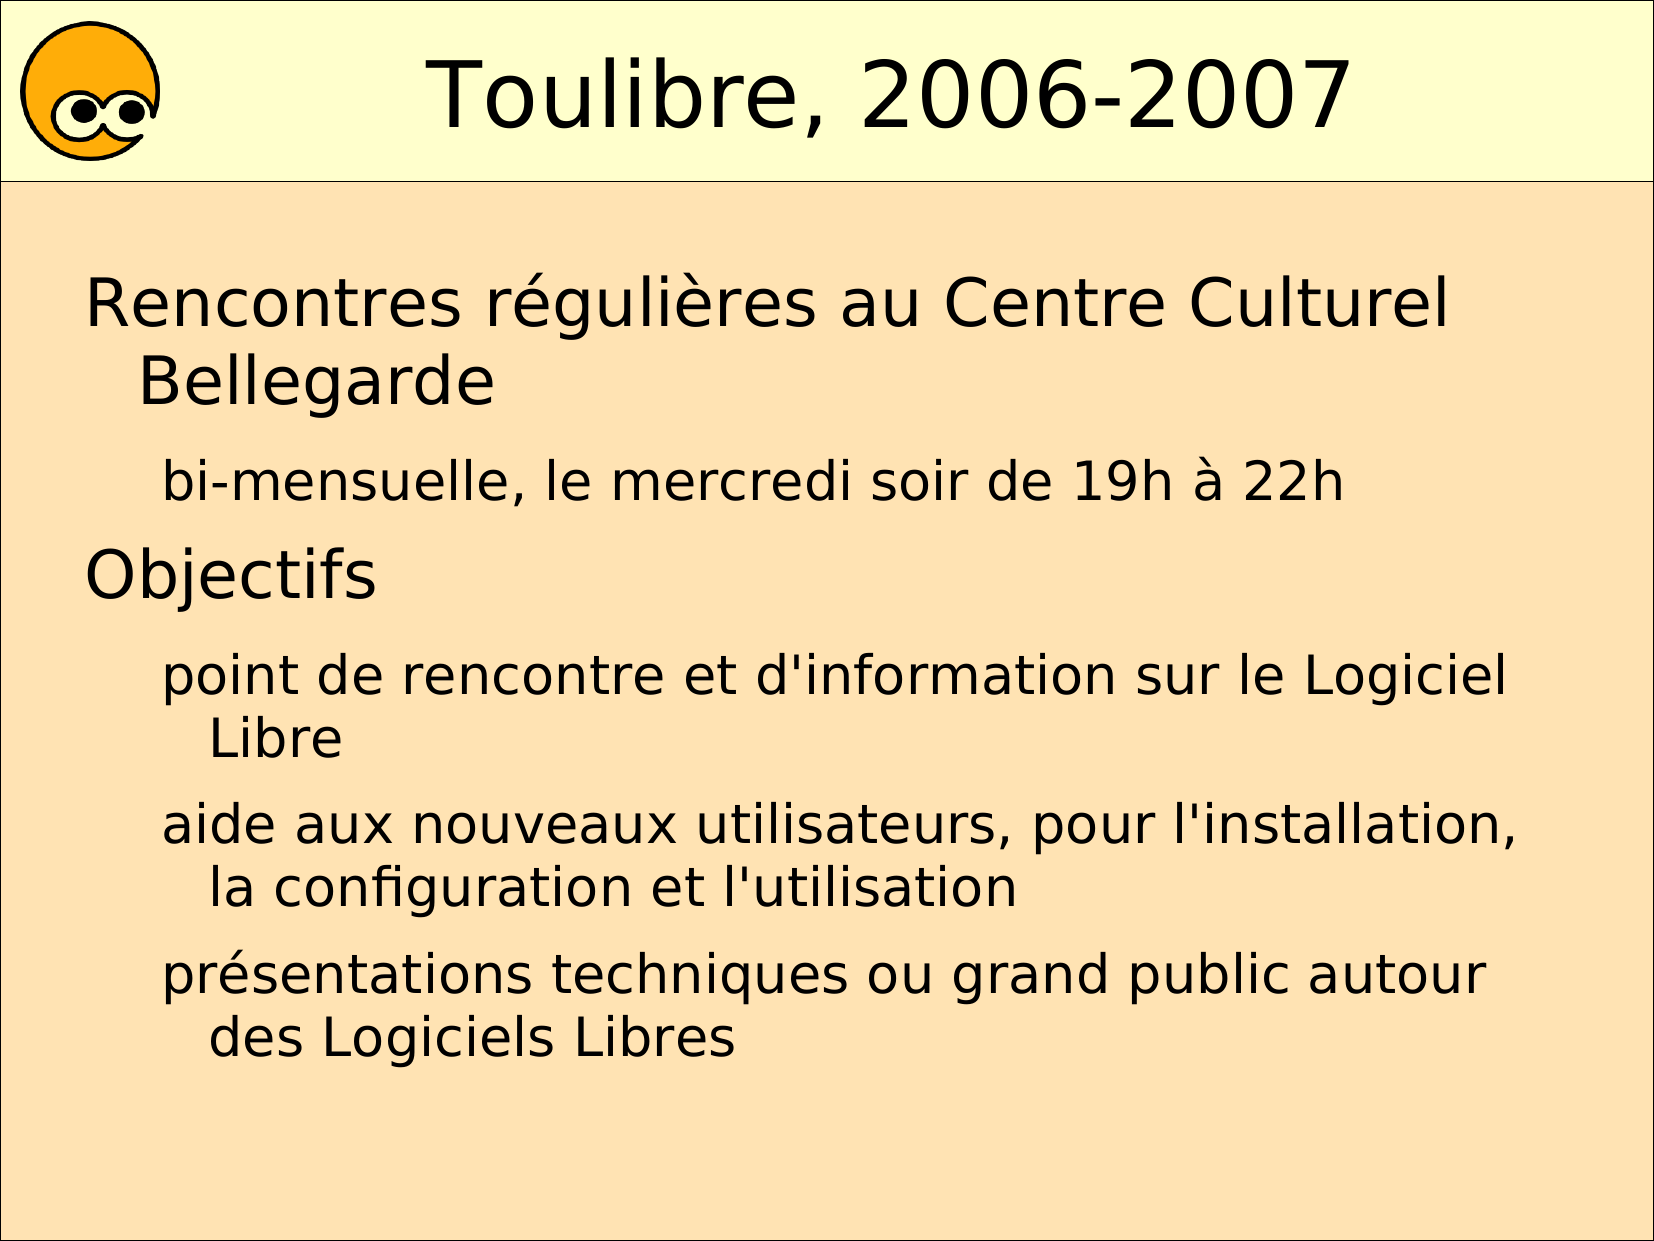

# Toulibre, 2006-2007
Rencontres régulières au Centre Culturel Bellegarde
bi-mensuelle, le mercredi soir de 19h à 22h
Objectifs
point de rencontre et d'information sur le Logiciel Libre
aide aux nouveaux utilisateurs, pour l'installation, la configuration et l'utilisation
présentations techniques ou grand public autour des Logiciels Libres